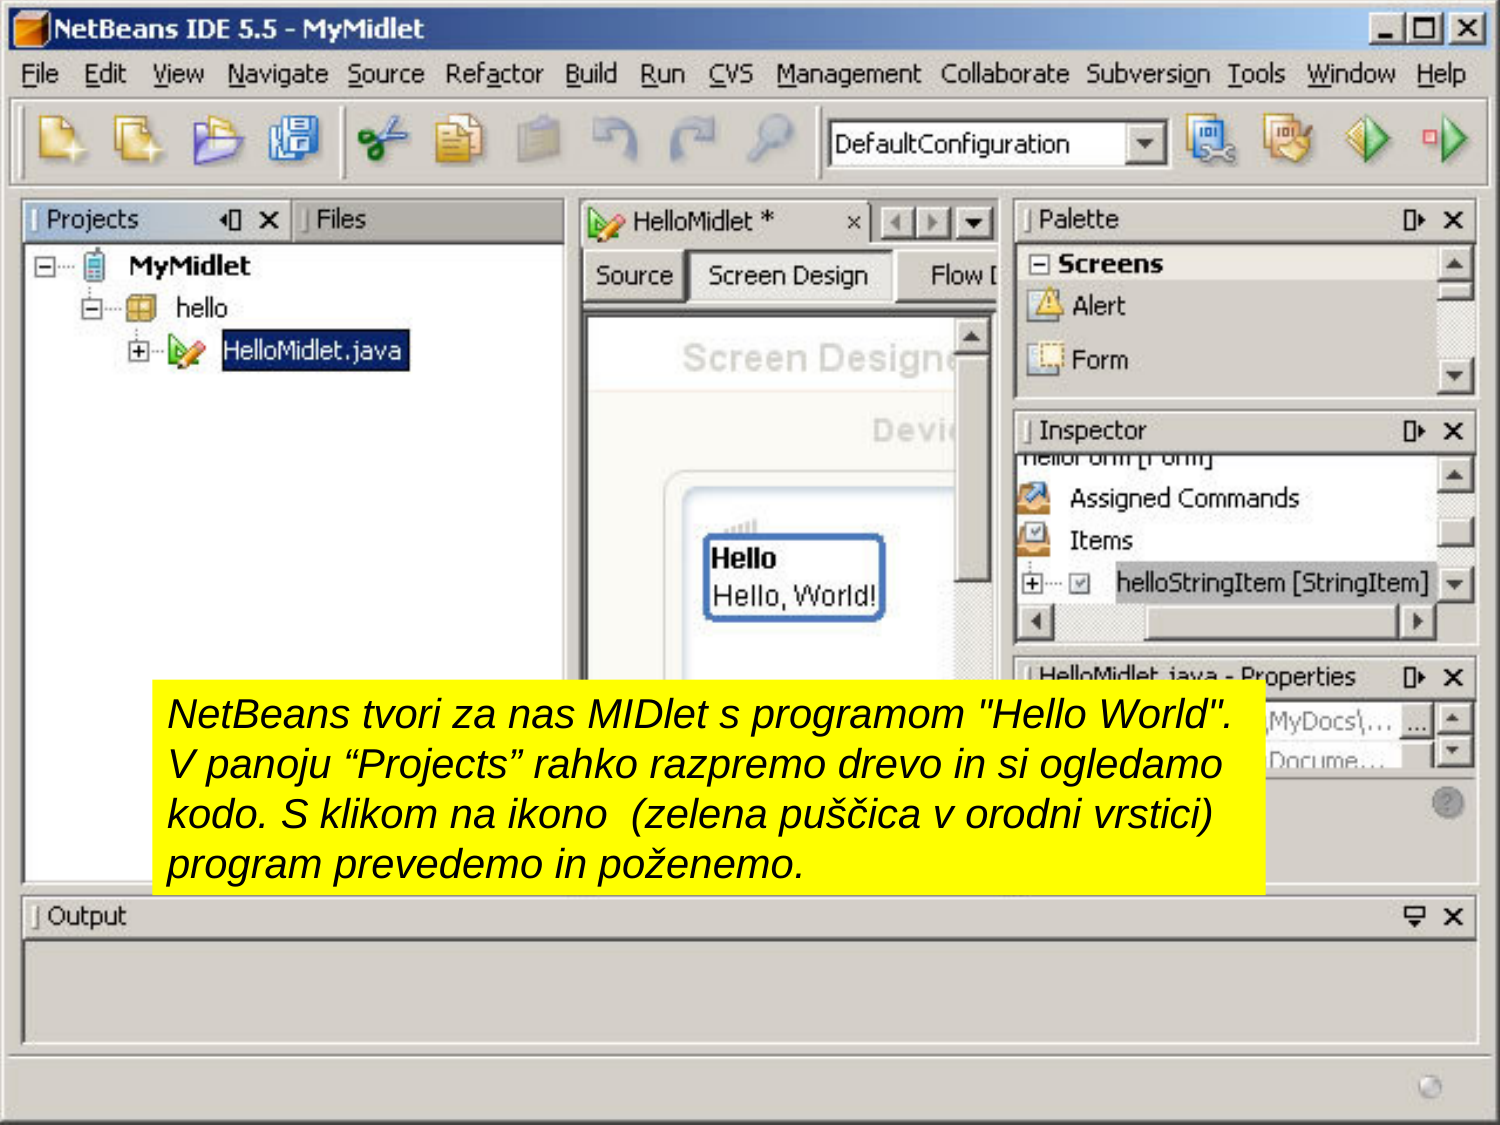

#
NetBeans tvori za nas MIDlet s programom "Hello World". V panoju “Projects” rahko razpremo drevo in si ogledamo kodo. S klikom na ikono (zelena puščica v orodni vrstici) program prevedemo in poženemo.